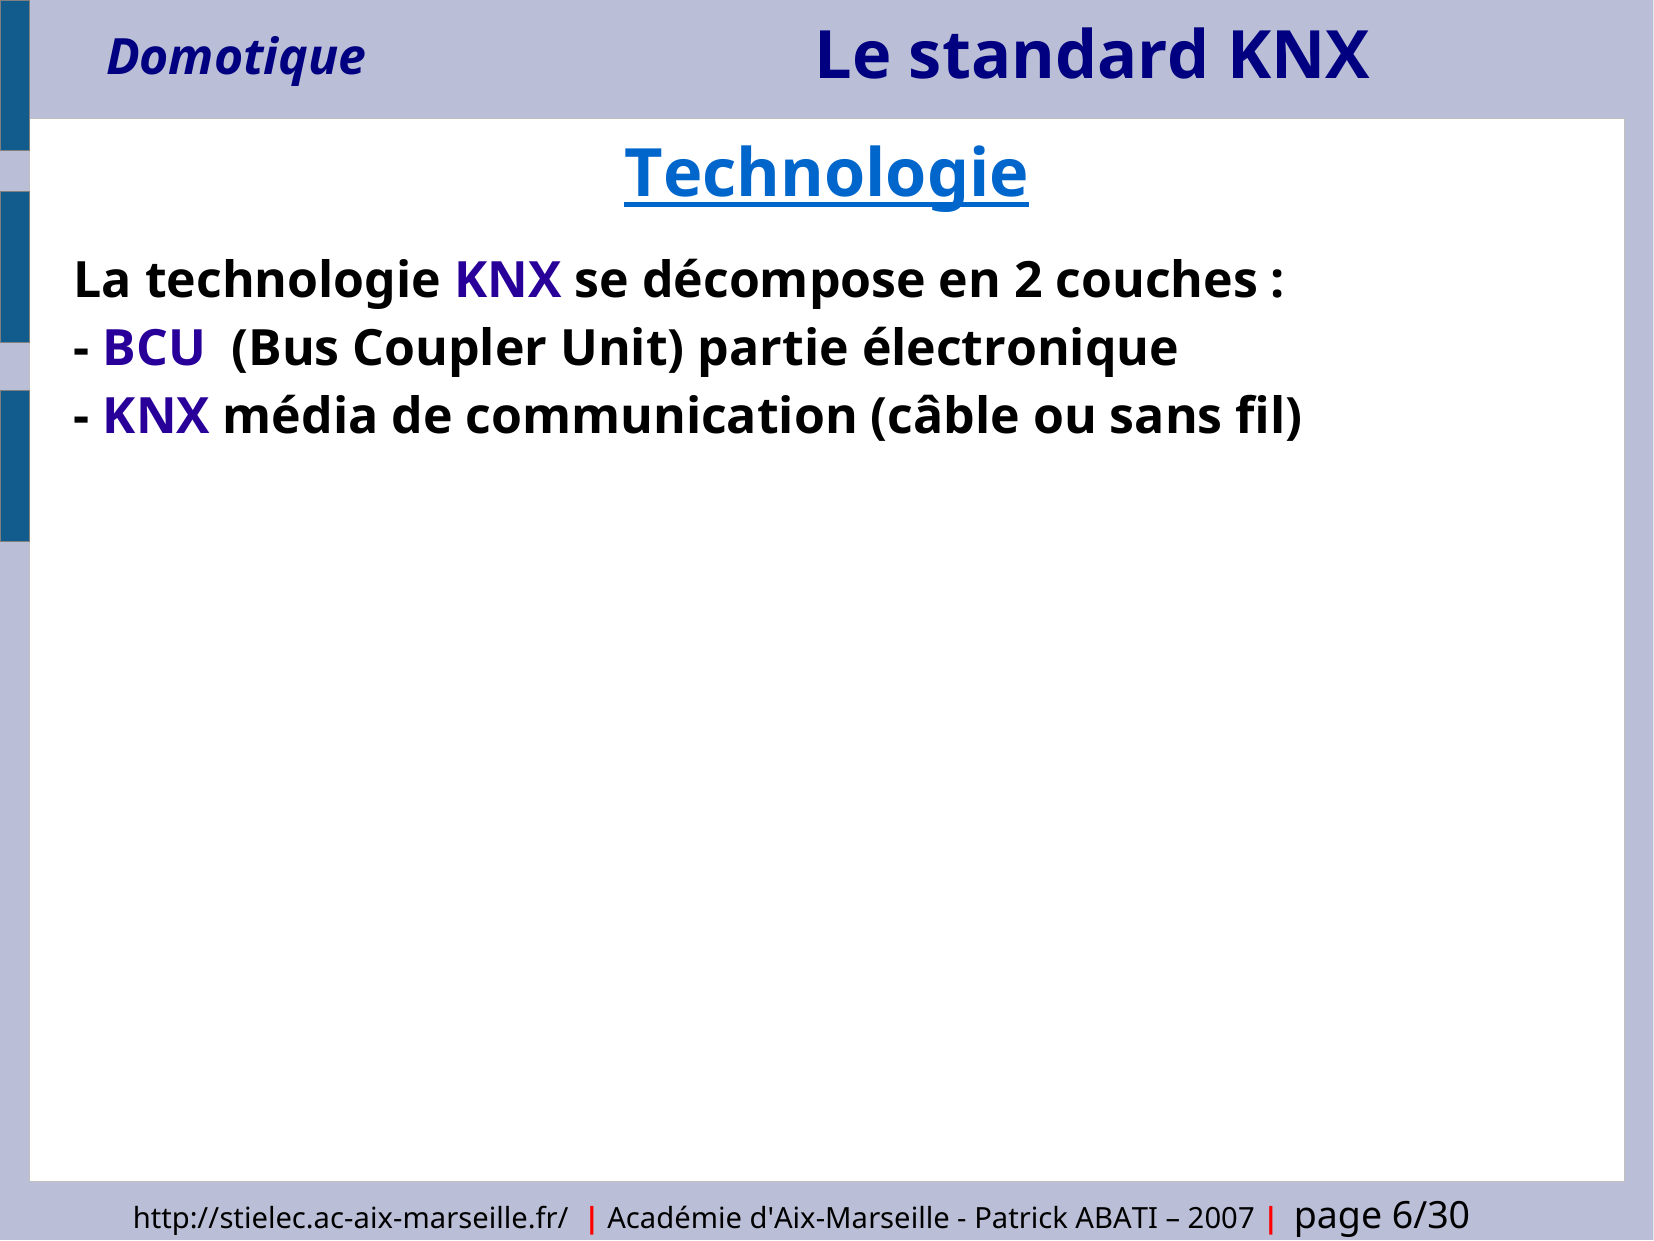

Technologie
La technologie KNX se décompose en 2 couches :
- BCU (Bus Coupler Unit) partie électronique
- KNX média de communication (câble ou sans fil)